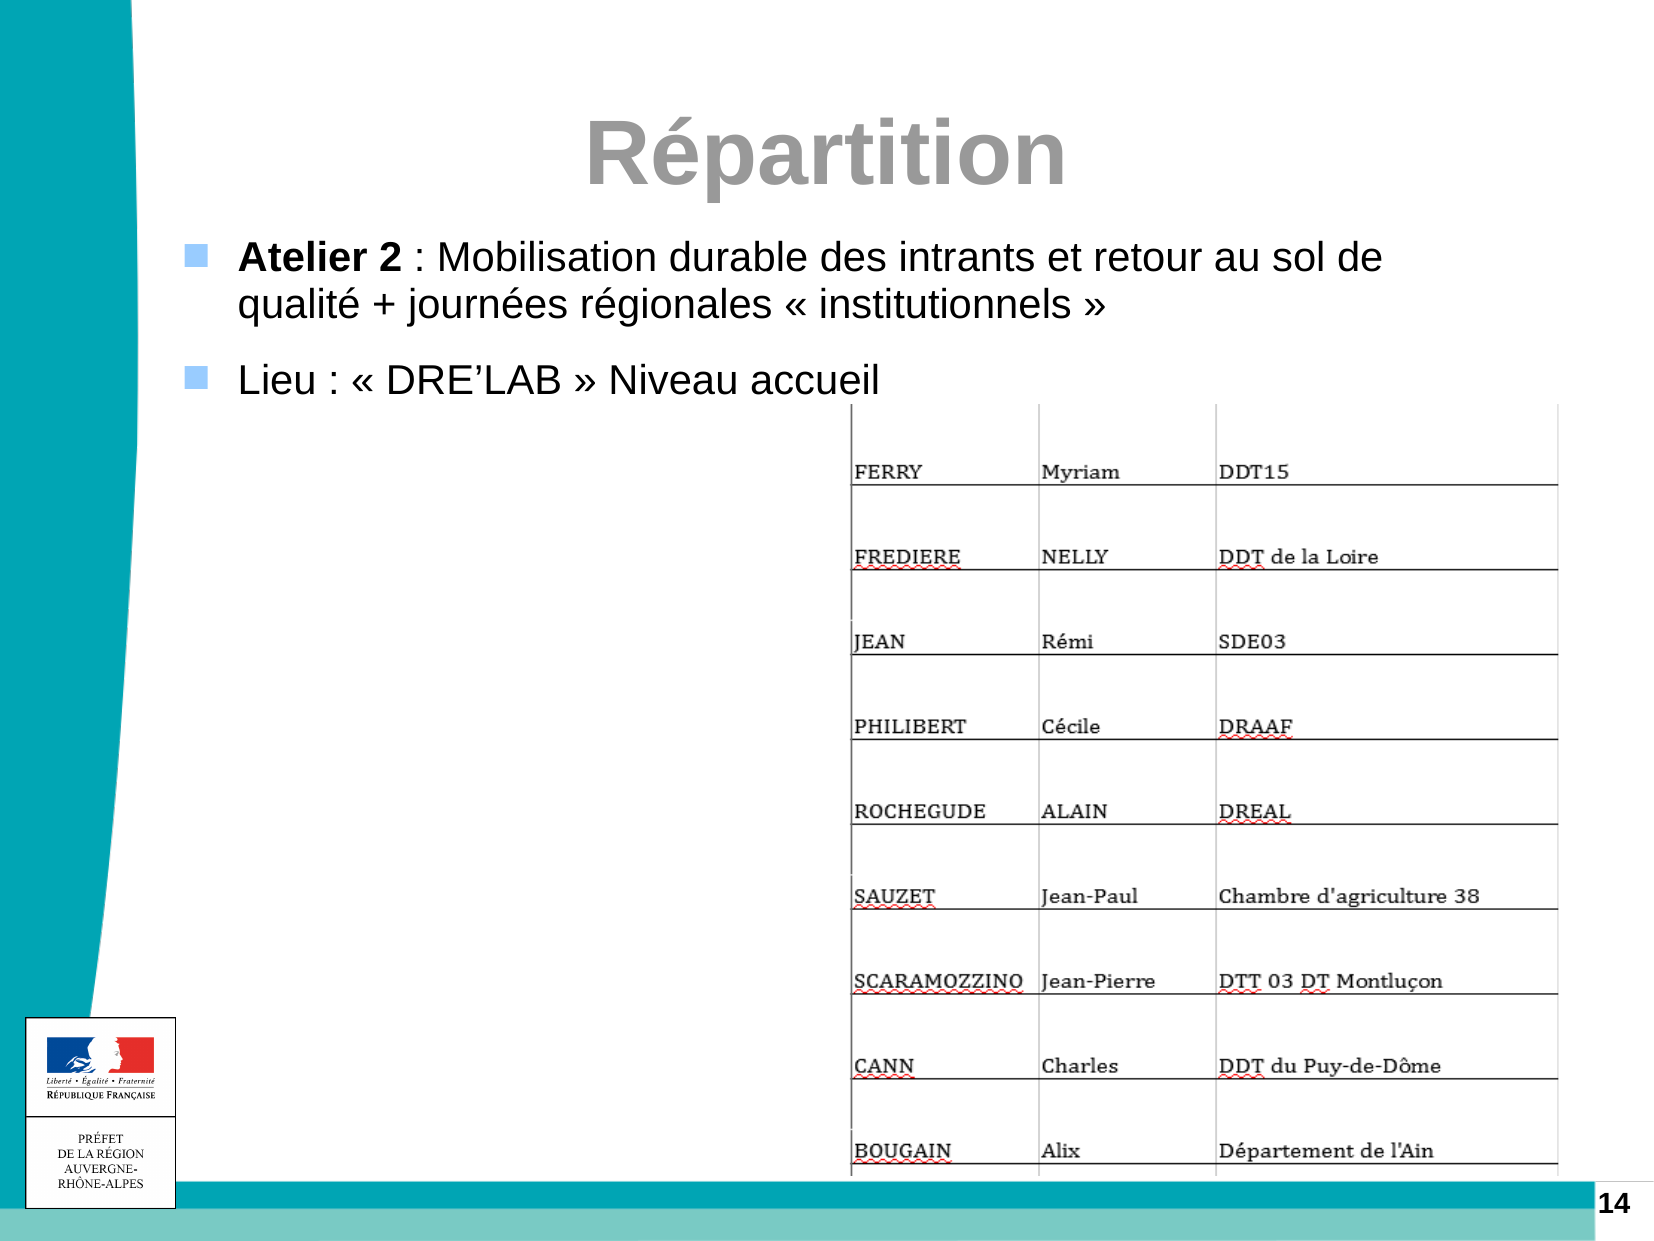

# Répartition
Atelier 2 : Mobilisation durable des intrants et retour au sol de qualité + journées régionales « institutionnels »
Lieu : « DRE’LAB » Niveau accueil
14